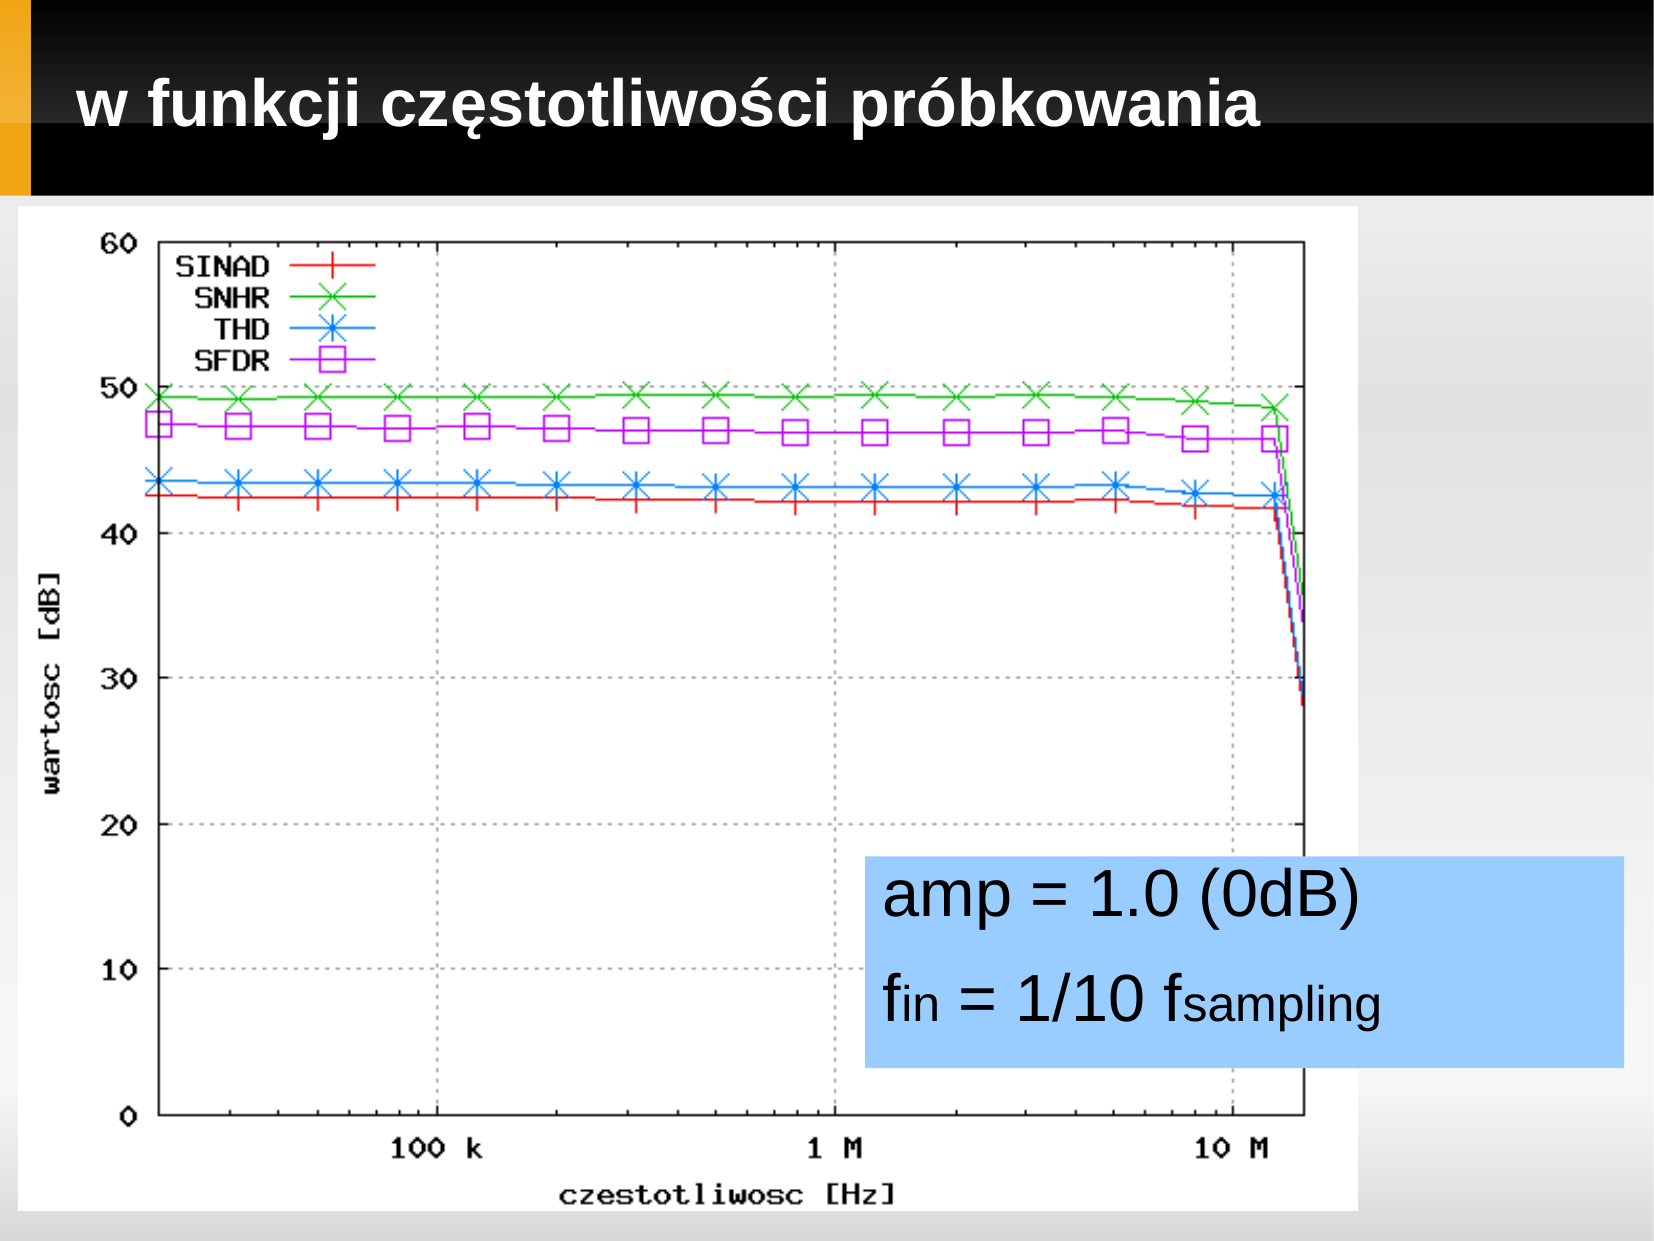

# w funkcji częstotliwości próbkowania
amp = 1.0 (0dB)
fin = 1/10 fsampling